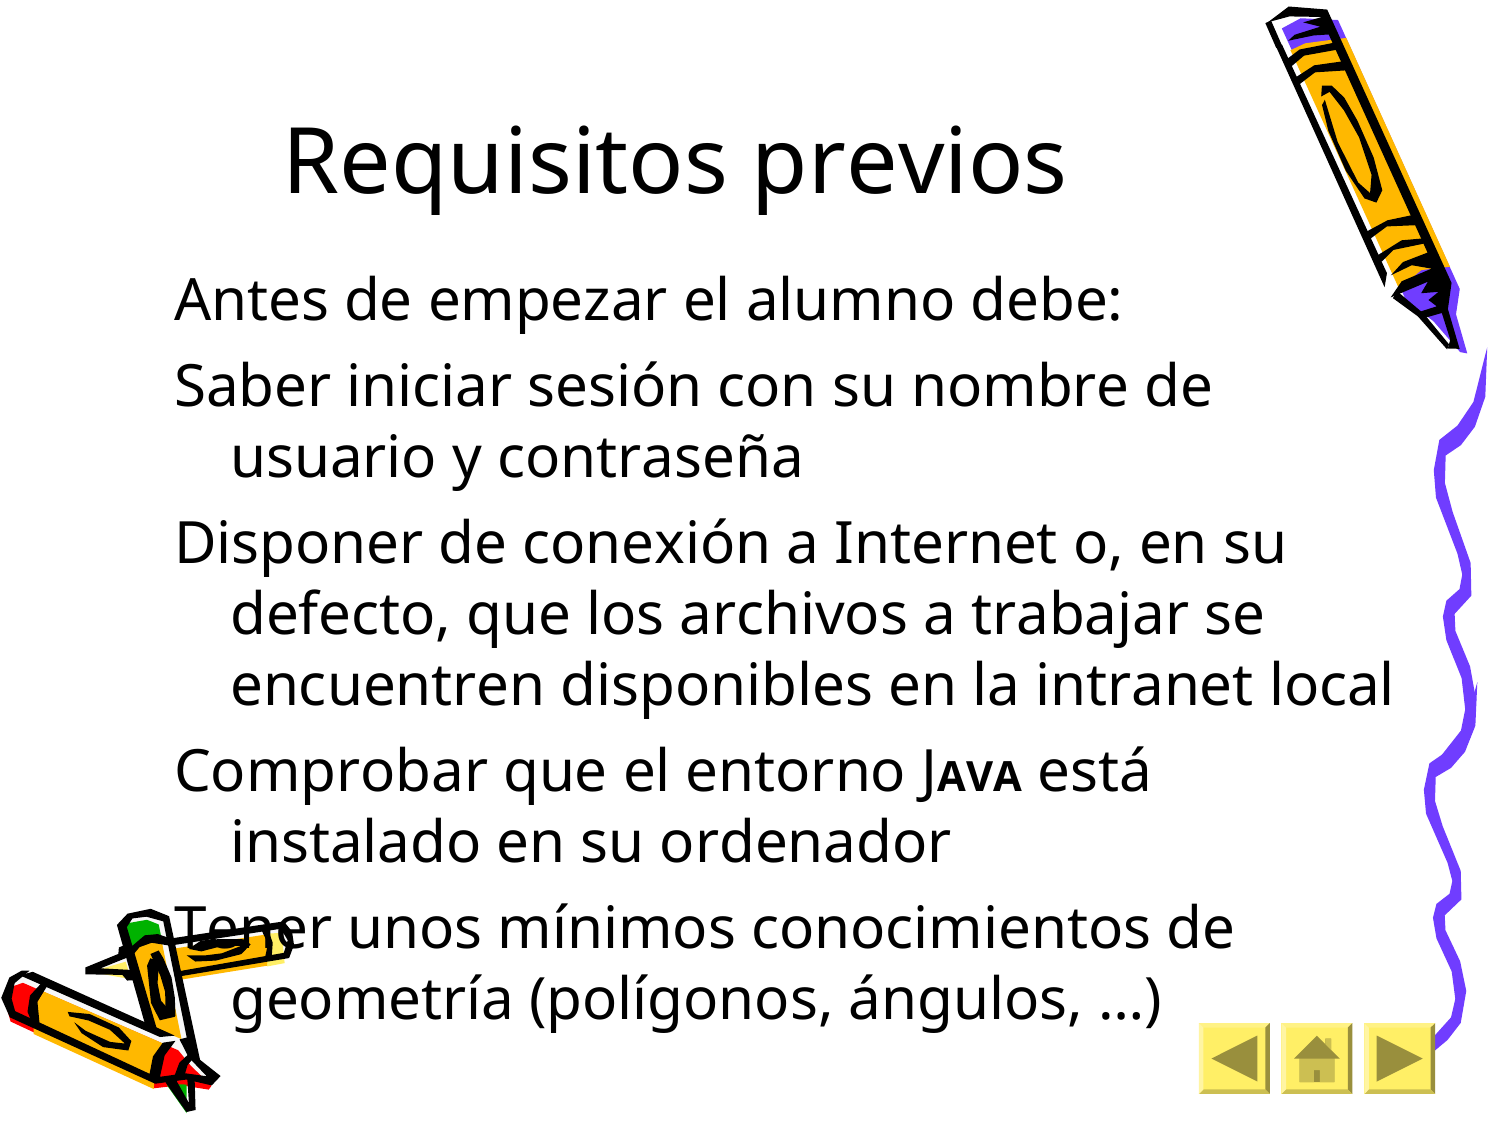

# Requisitos previos
Antes de empezar el alumno debe:
Saber iniciar sesión con su nombre de usuario y contraseña
Disponer de conexión a Internet o, en su defecto, que los archivos a trabajar se encuentren disponibles en la intranet local
Comprobar que el entorno JAVA está instalado en su ordenador
Tener unos mínimos conocimientos de 	geometría (polígonos, ángulos, …)